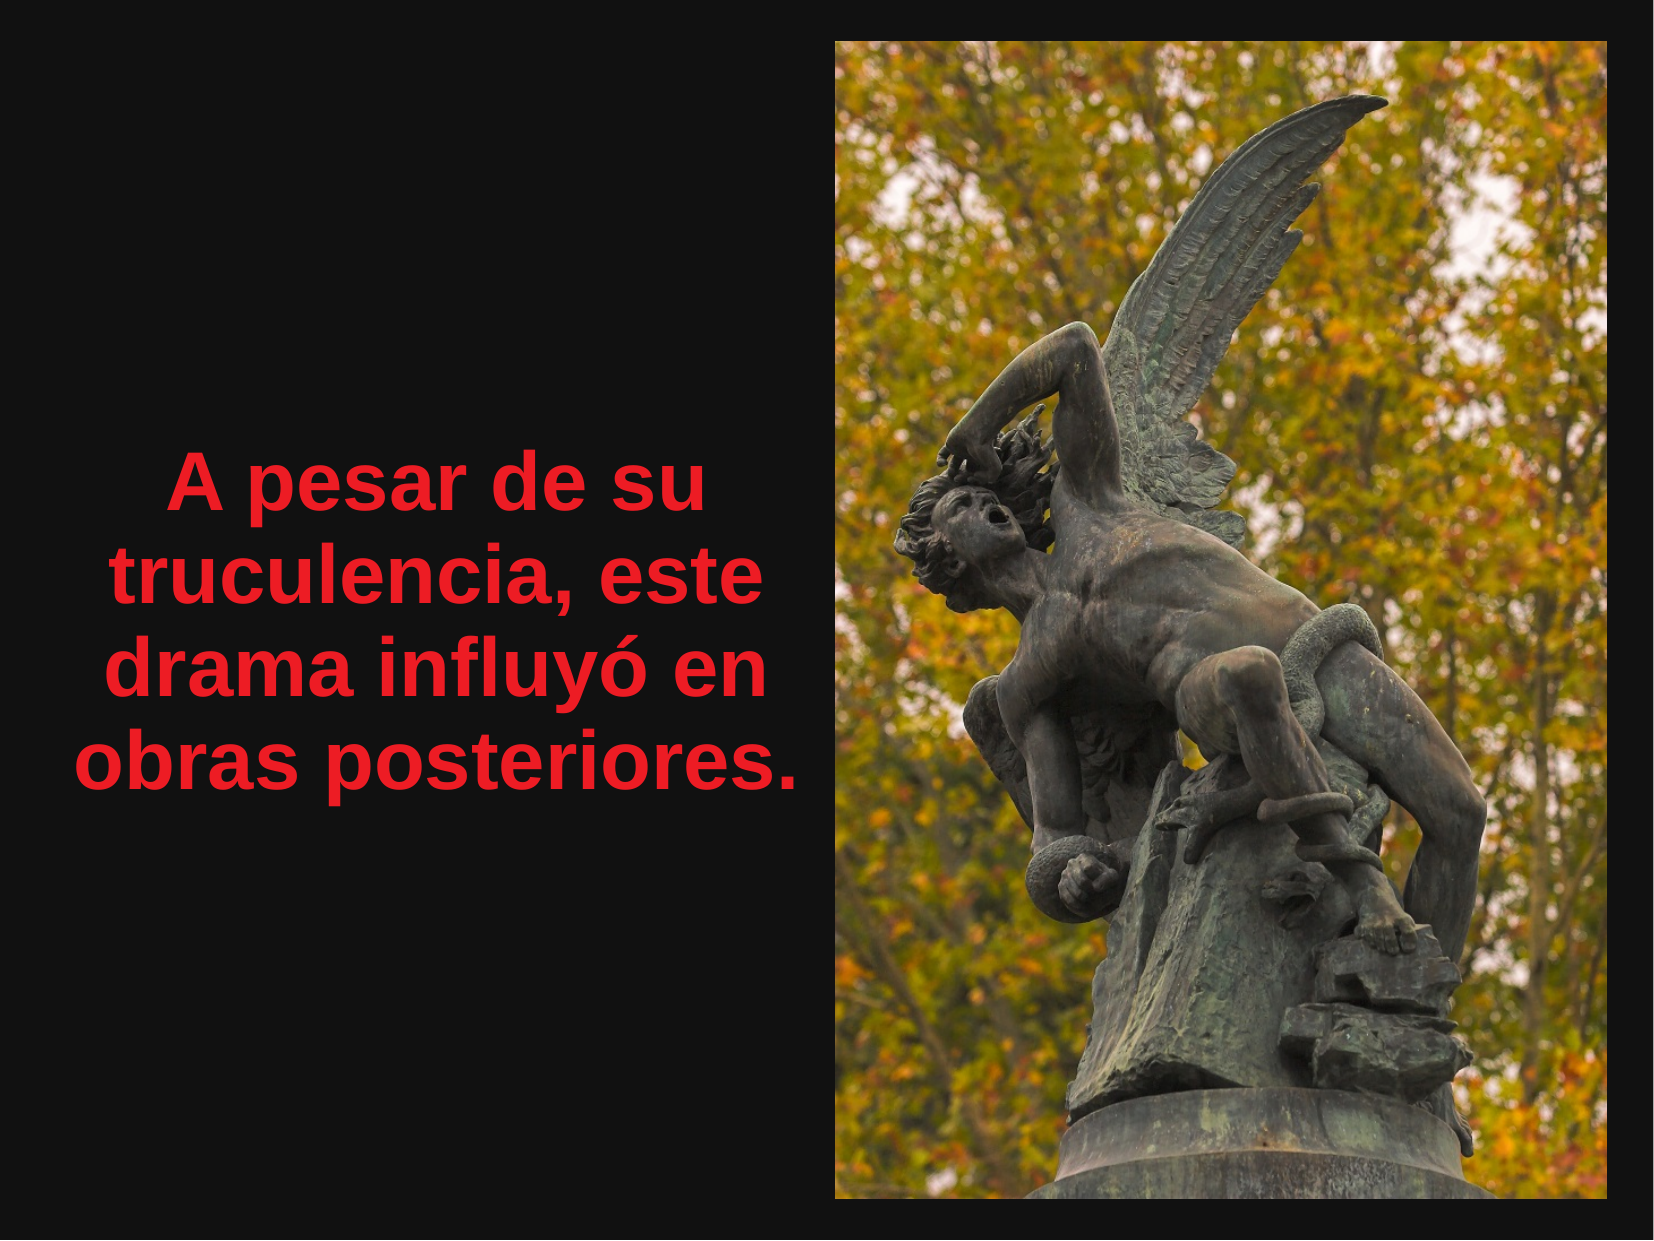

# A pesar de su truculencia, este drama influyó en obras posteriores.